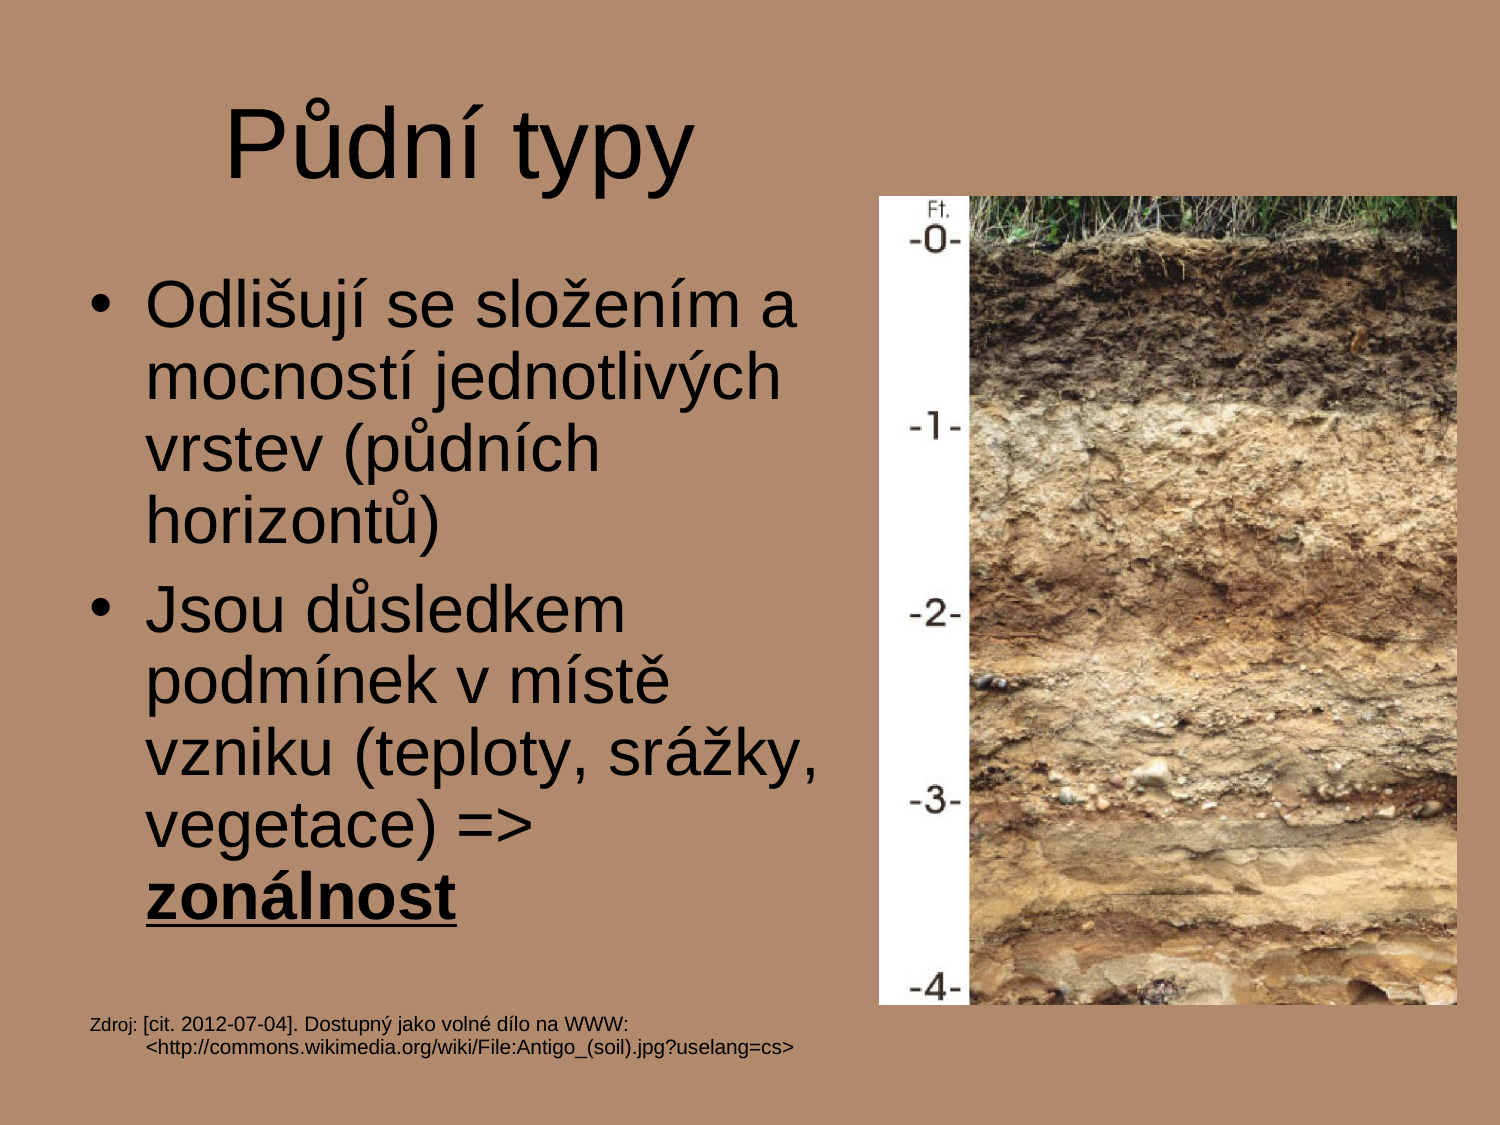

# Půdní typy
Odlišují se složením a mocností jednotlivých vrstev (půdních horizontů)
Jsou důsledkem podmínek v místě vzniku (teploty, srážky, vegetace) => zonálnost
Zdroj: [cit. 2012-07-04]. Dostupný jako volné dílo na WWW: <http://commons.wikimedia.org/wiki/File:Antigo_(soil).jpg?uselang=cs>